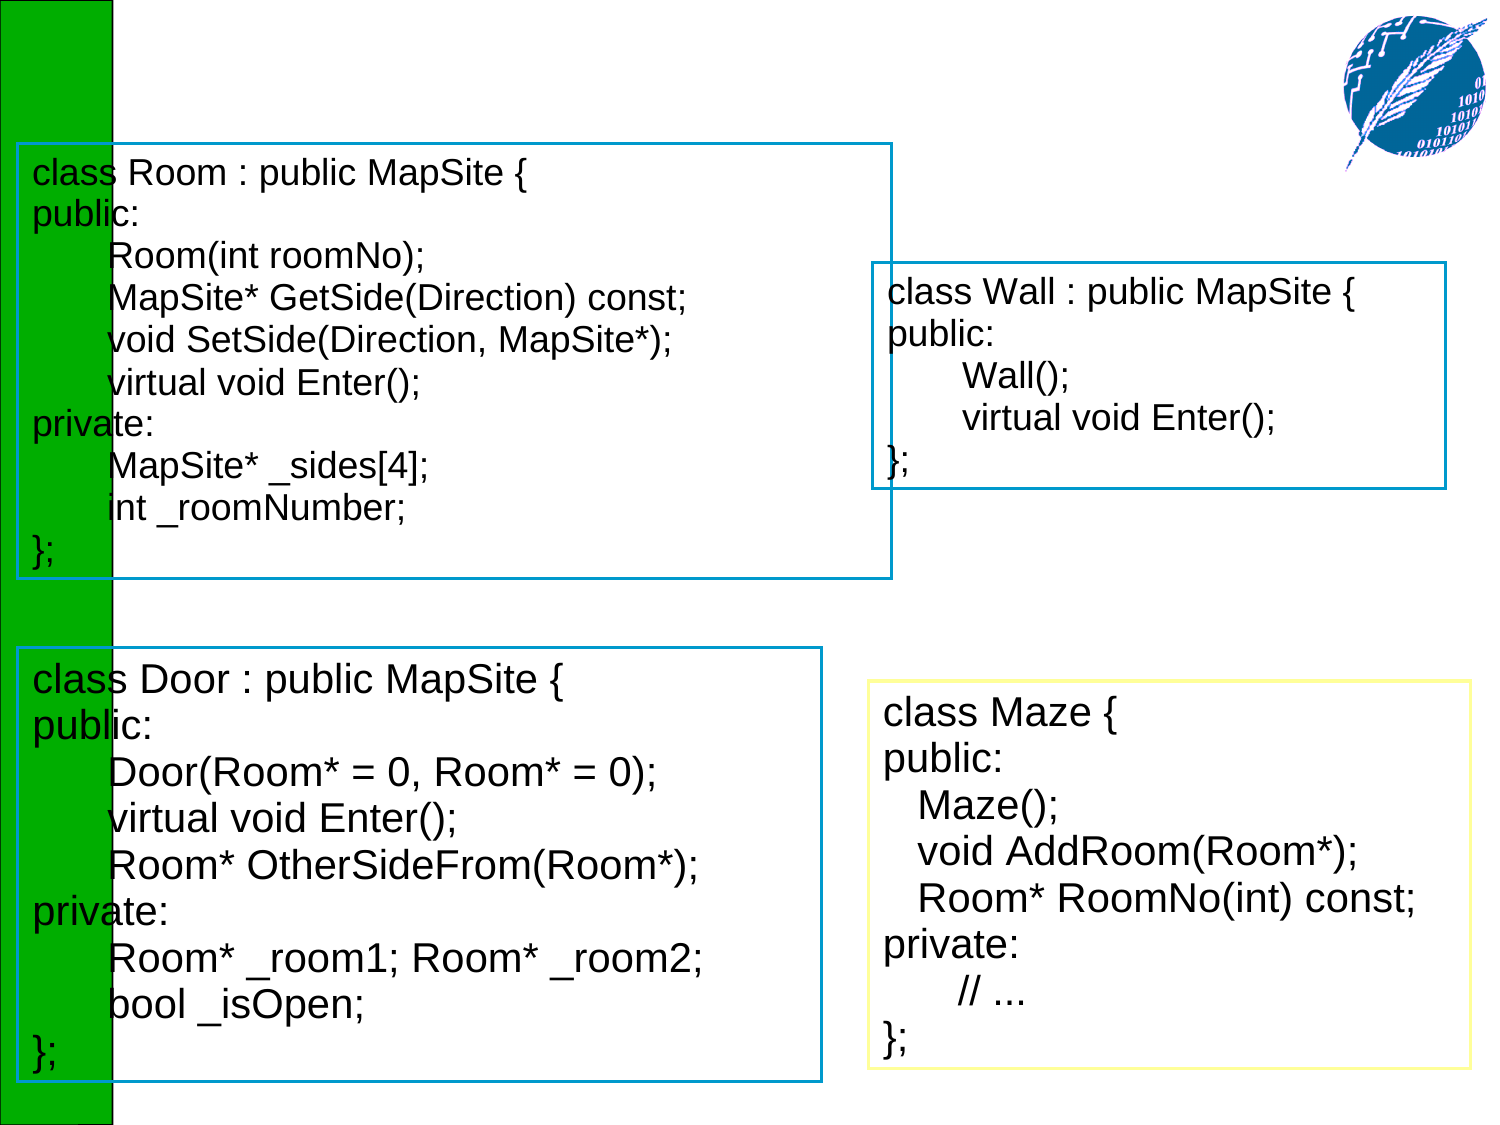

class Room : public MapSite {
public:
	Room(int roomNo);
	MapSite* GetSide(Direction) const;
	void SetSide(Direction, MapSite*);
	virtual void Enter();
private:
	MapSite* _sides[4];
	int _roomNumber;
};
class Wall : public MapSite {
public:
	Wall();
	virtual void Enter();
};
class Door : public MapSite {
public:
	Door(Room* = 0, Room* = 0);
	virtual void Enter();
	Room* OtherSideFrom(Room*);
private:
	Room* _room1; Room* _room2;
	bool _isOpen;
};
class Maze {
public:
 Maze();
 void AddRoom(Room*);
 Room* RoomNo(int) const;
private:
	// ...
};